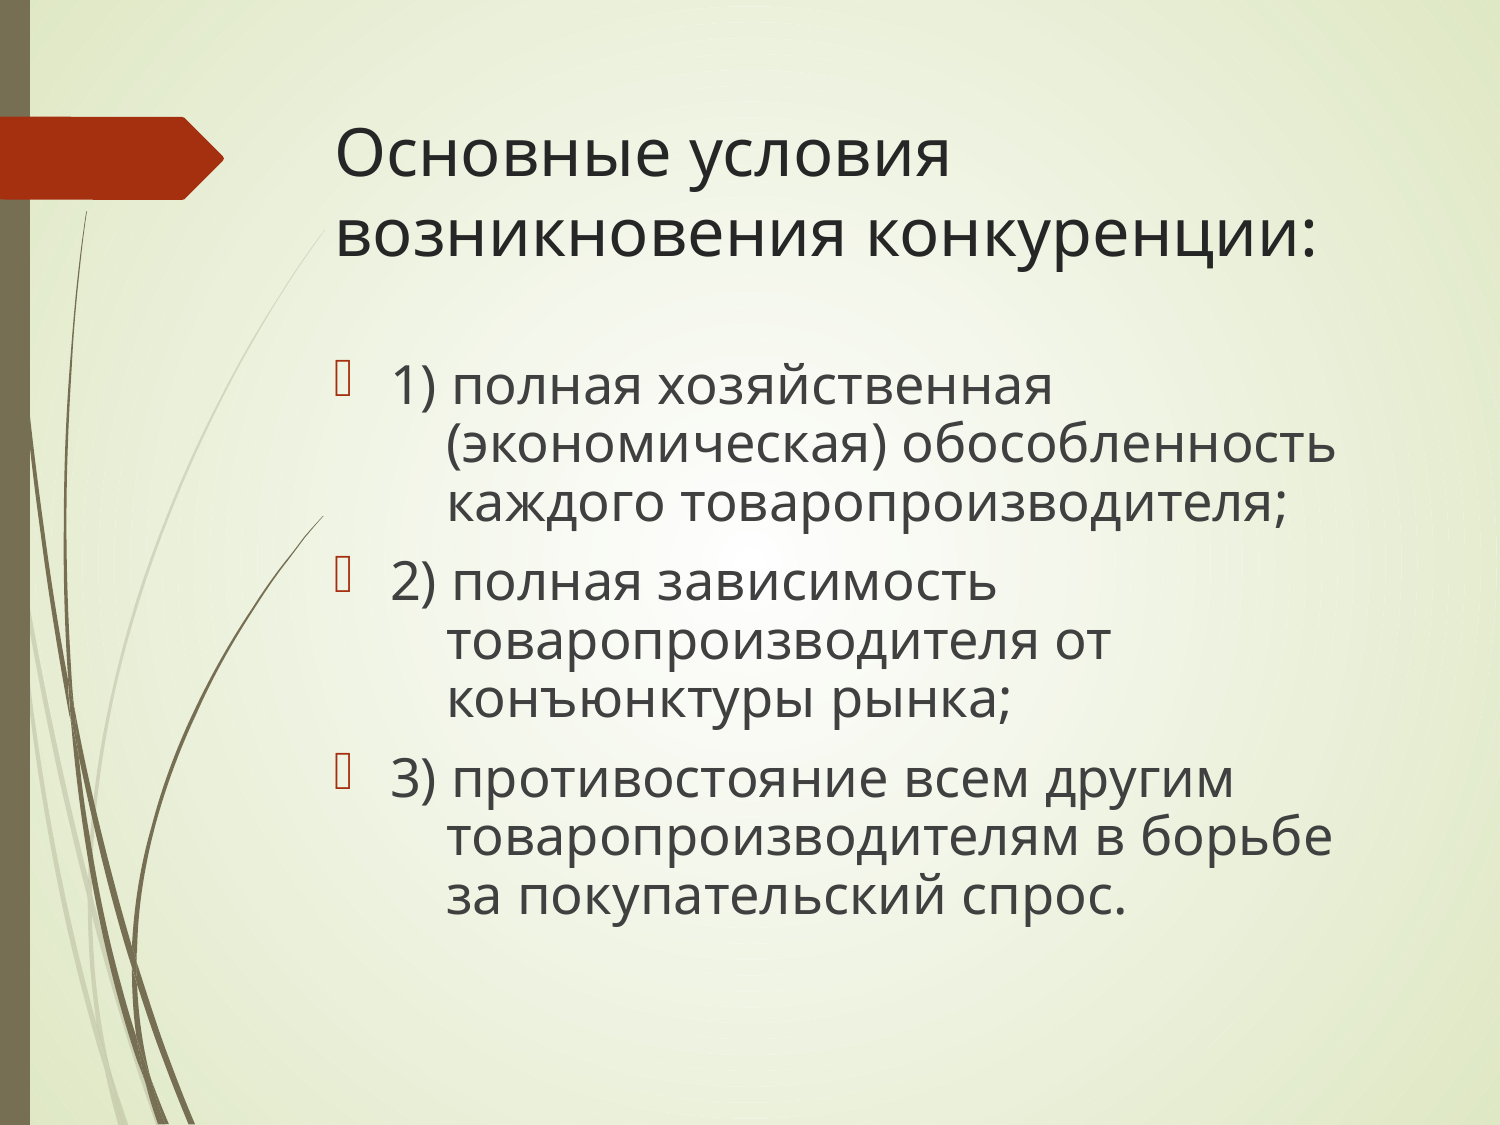

# Основные условия возникновения конкуренции:
1) полная хозяйственная (экономическая) обособленность каждого товаропроизводителя;
2) полная зависимость товаропроизводителя от конъюнктуры рынка;
3) противостояние всем другим товаропроизводителям в борьбе за покупательский спрос.